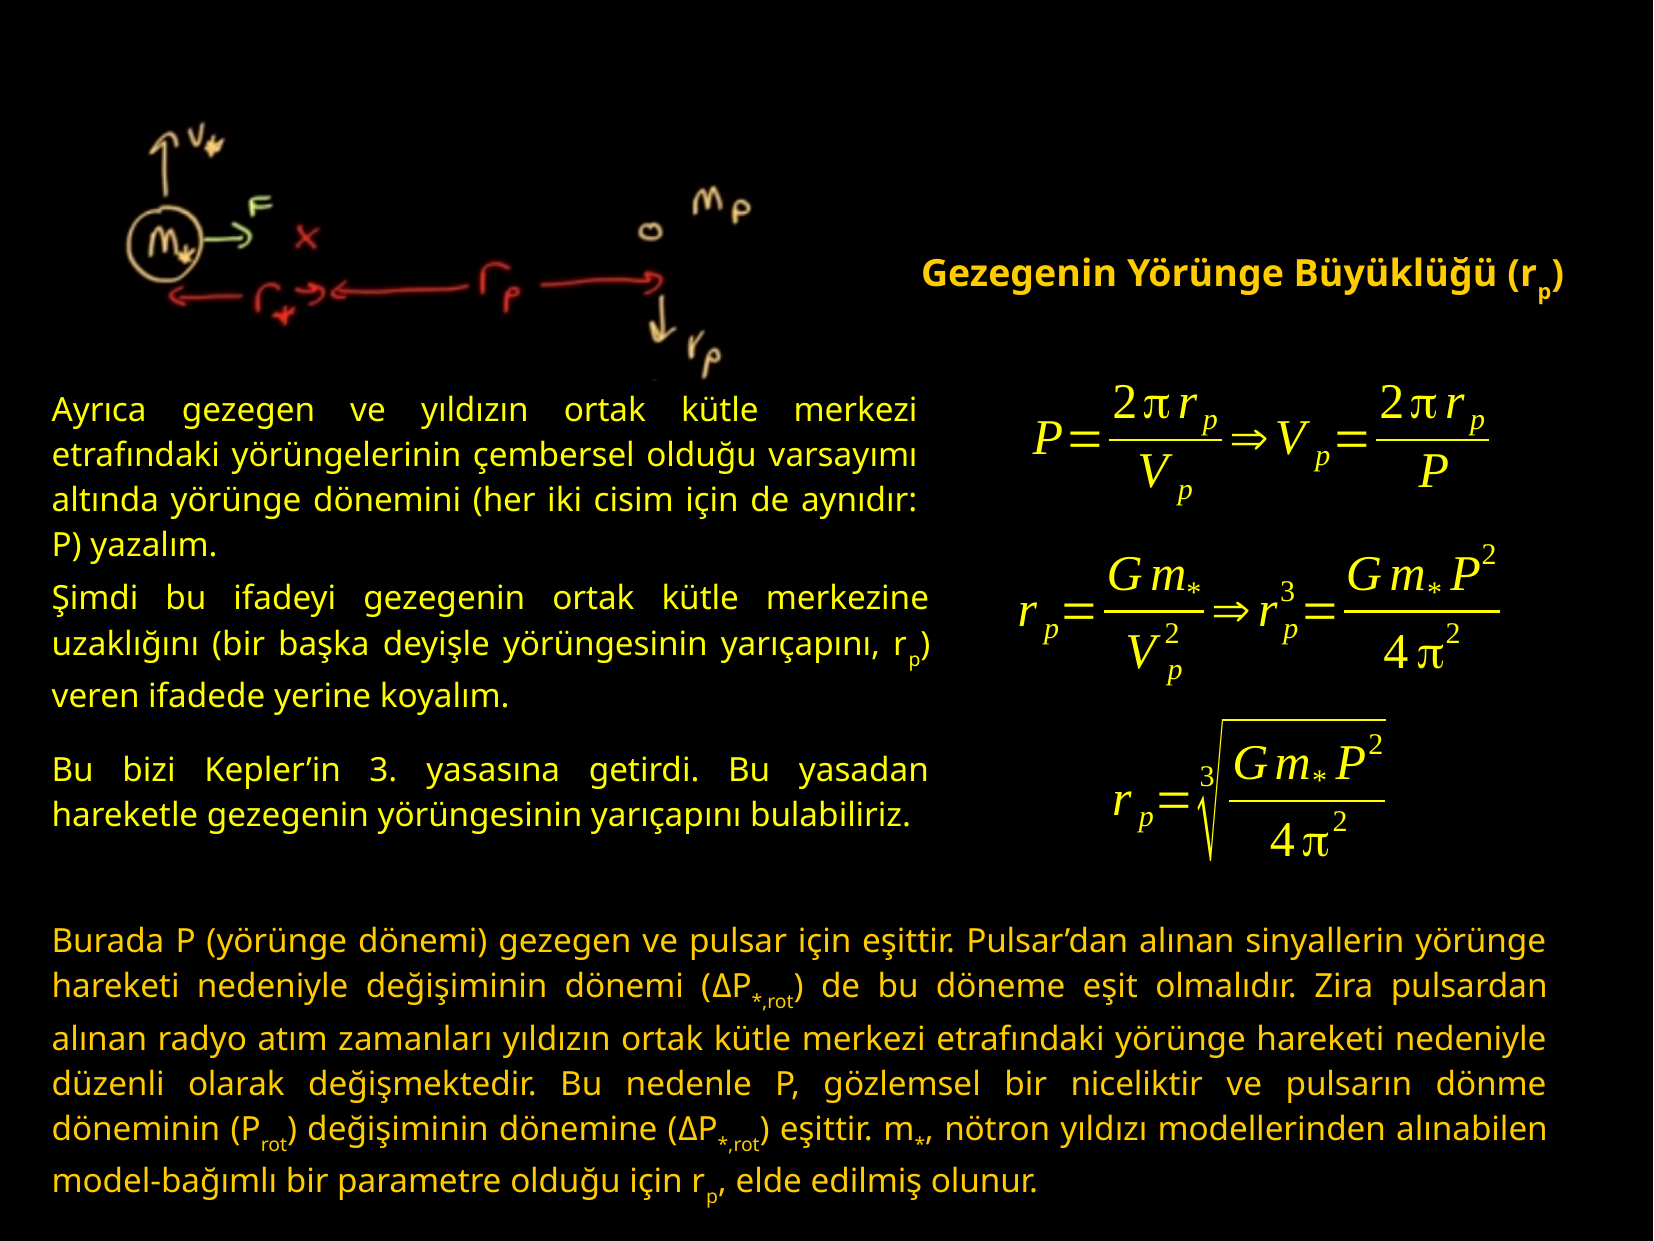

# Gezegenin Yörünge Büyüklüğü (rp)
Ayrıca gezegen ve yıldızın ortak kütle merkezi etrafındaki yörüngelerinin çembersel olduğu varsayımı altında yörünge dönemini (her iki cisim için de aynıdır: P) yazalım.
Şimdi bu ifadeyi gezegenin ortak kütle merkezine uzaklığını (bir başka deyişle yörüngesinin yarıçapını, rp) veren ifadede yerine koyalım.
Bu bizi Kepler’in 3. yasasına getirdi. Bu yasadan hareketle gezegenin yörüngesinin yarıçapını bulabiliriz.
Burada P (yörünge dönemi) gezegen ve pulsar için eşittir. Pulsar’dan alınan sinyallerin yörünge hareketi nedeniyle değişiminin dönemi (ΔP*,rot) de bu döneme eşit olmalıdır. Zira pulsardan alınan radyo atım zamanları yıldızın ortak kütle merkezi etrafındaki yörünge hareketi nedeniyle düzenli olarak değişmektedir. Bu nedenle P, gözlemsel bir niceliktir ve pulsarın dönme döneminin (Prot) değişiminin dönemine (ΔP*,rot) eşittir. m*, nötron yıldızı modellerinden alınabilen model-bağımlı bir parametre olduğu için rp, elde edilmiş olunur.